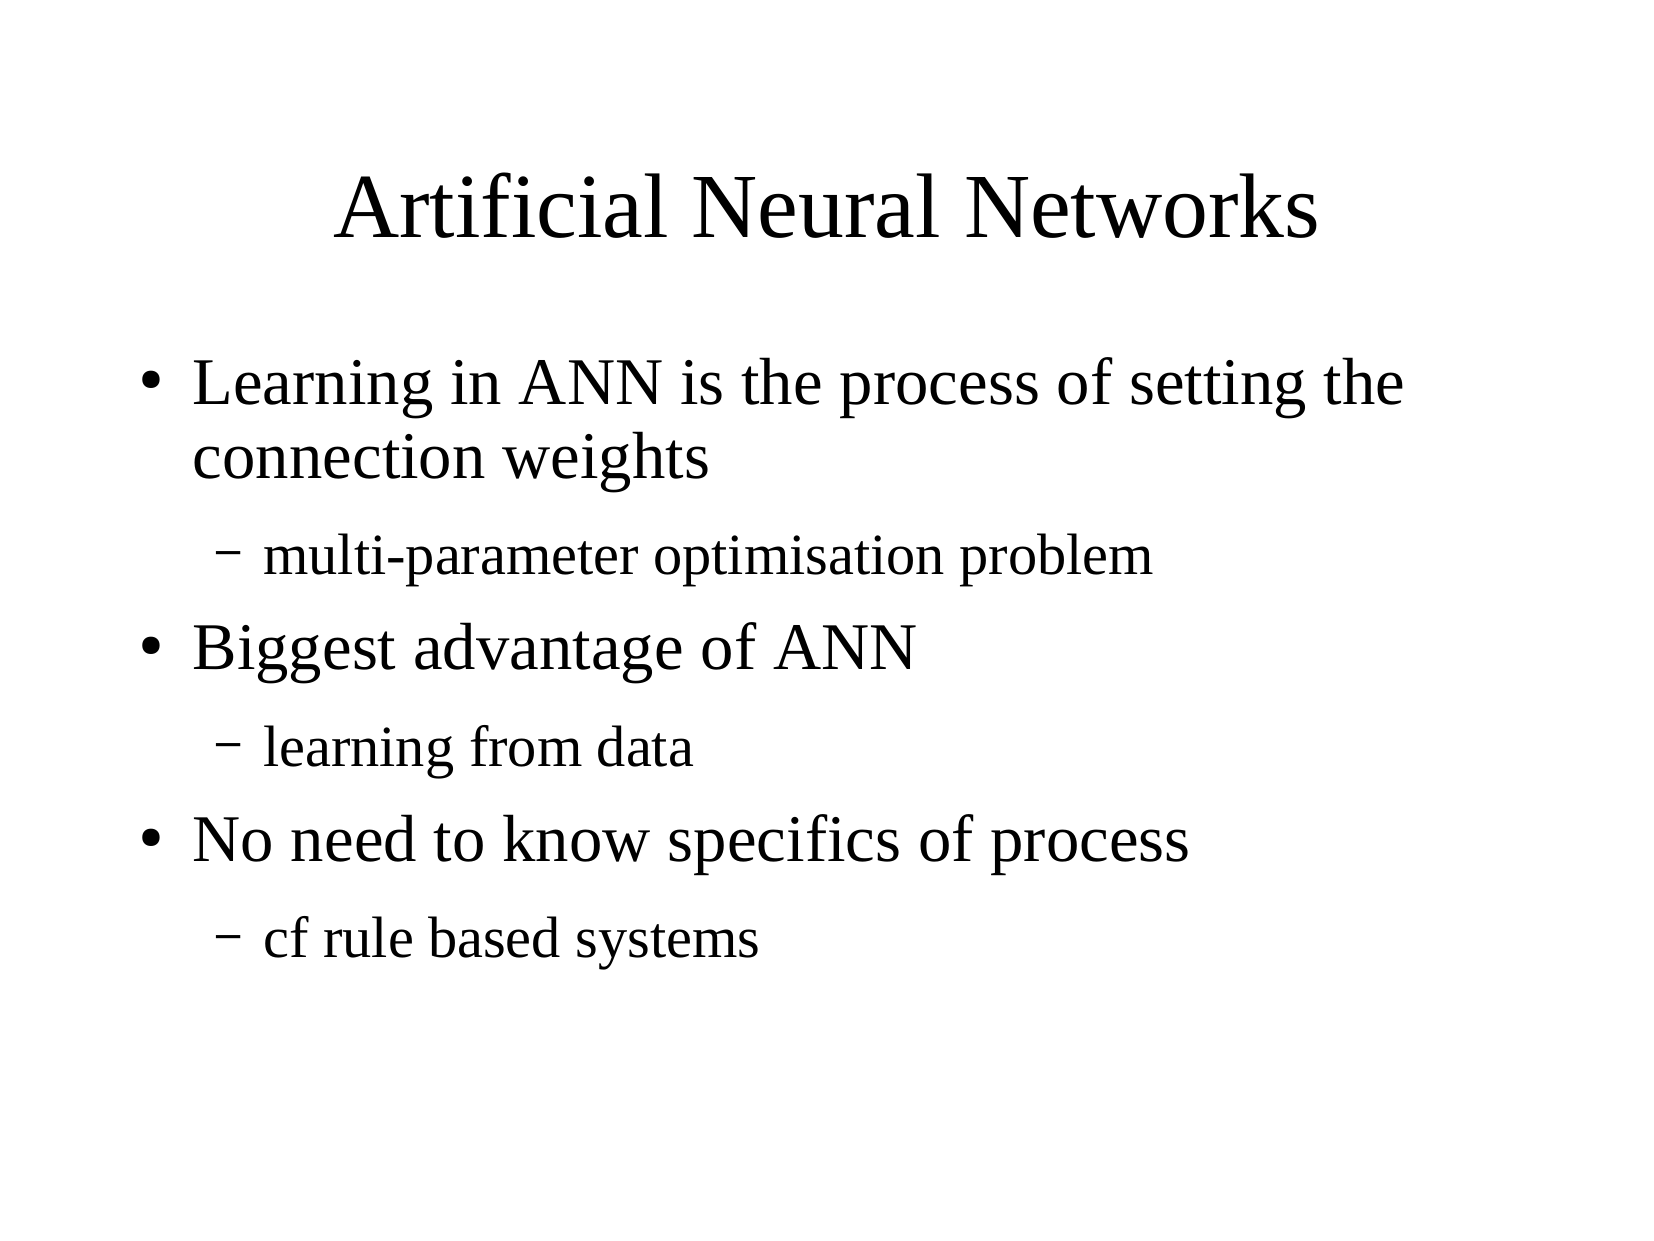

# Artificial Neural Networks
Learning in ANN is the process of setting the connection weights
multi-parameter optimisation problem
Biggest advantage of ANN
learning from data
No need to know specifics of process
cf rule based systems